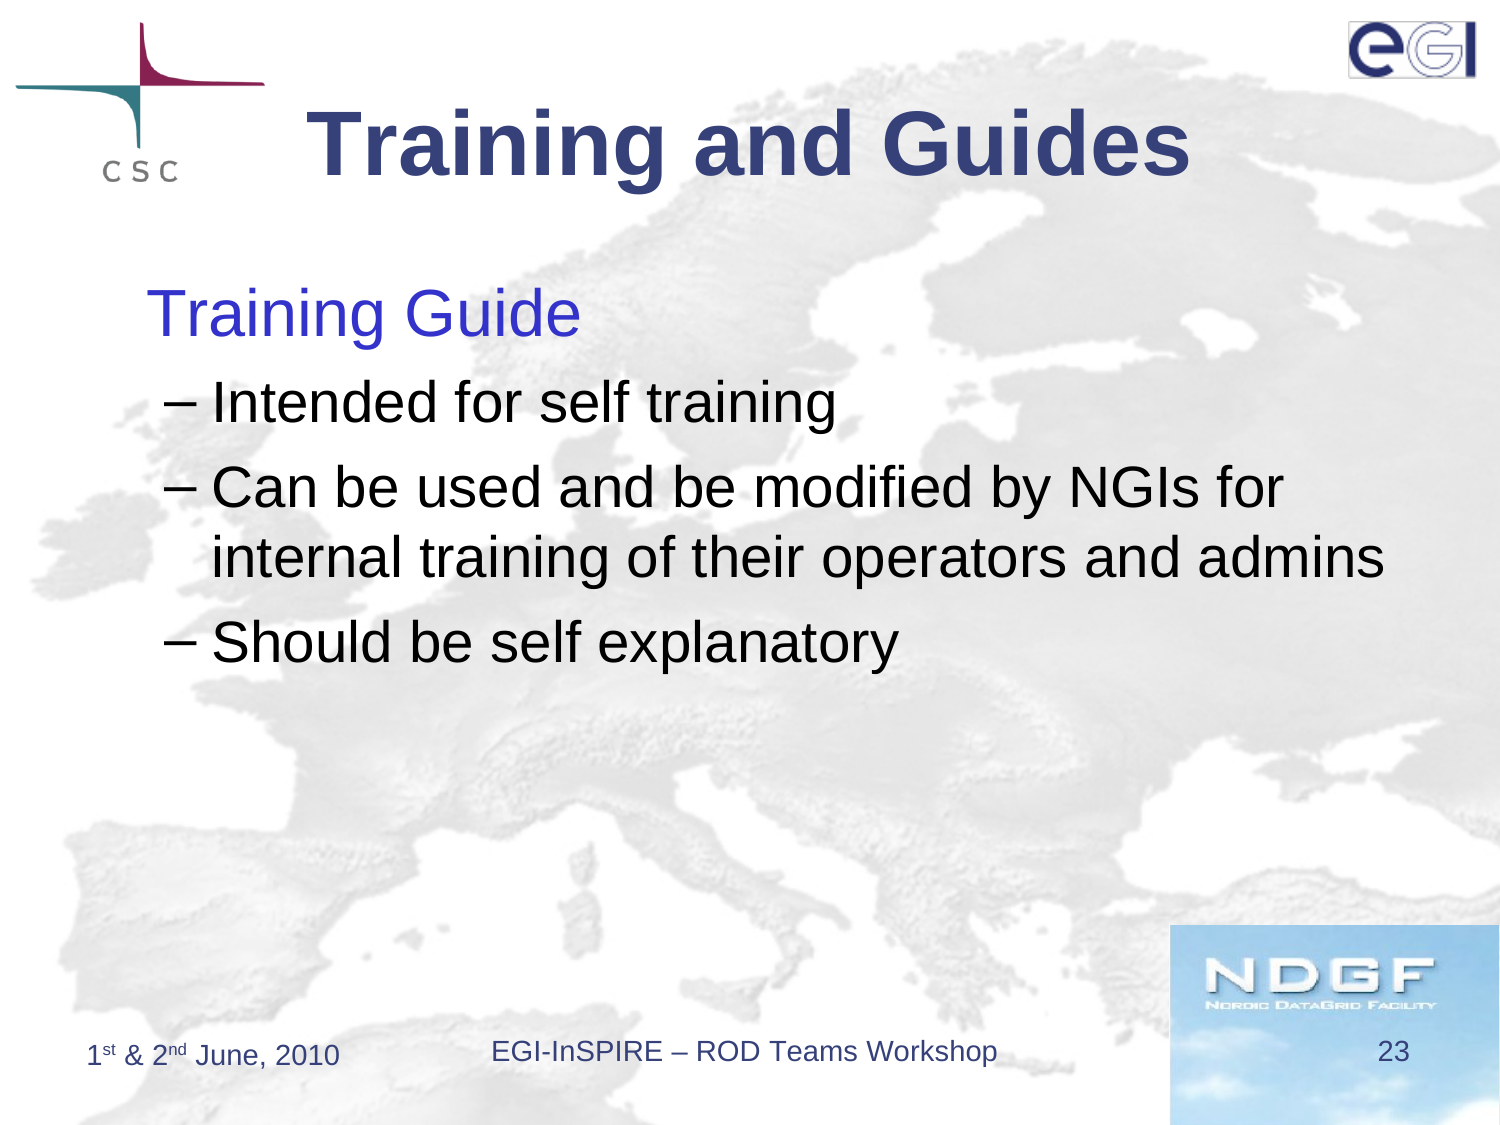

# Training and Guides
Training Guide
Intended for self training
Can be used and be modified by NGIs for internal training of their operators and admins
Should be self explanatory
23